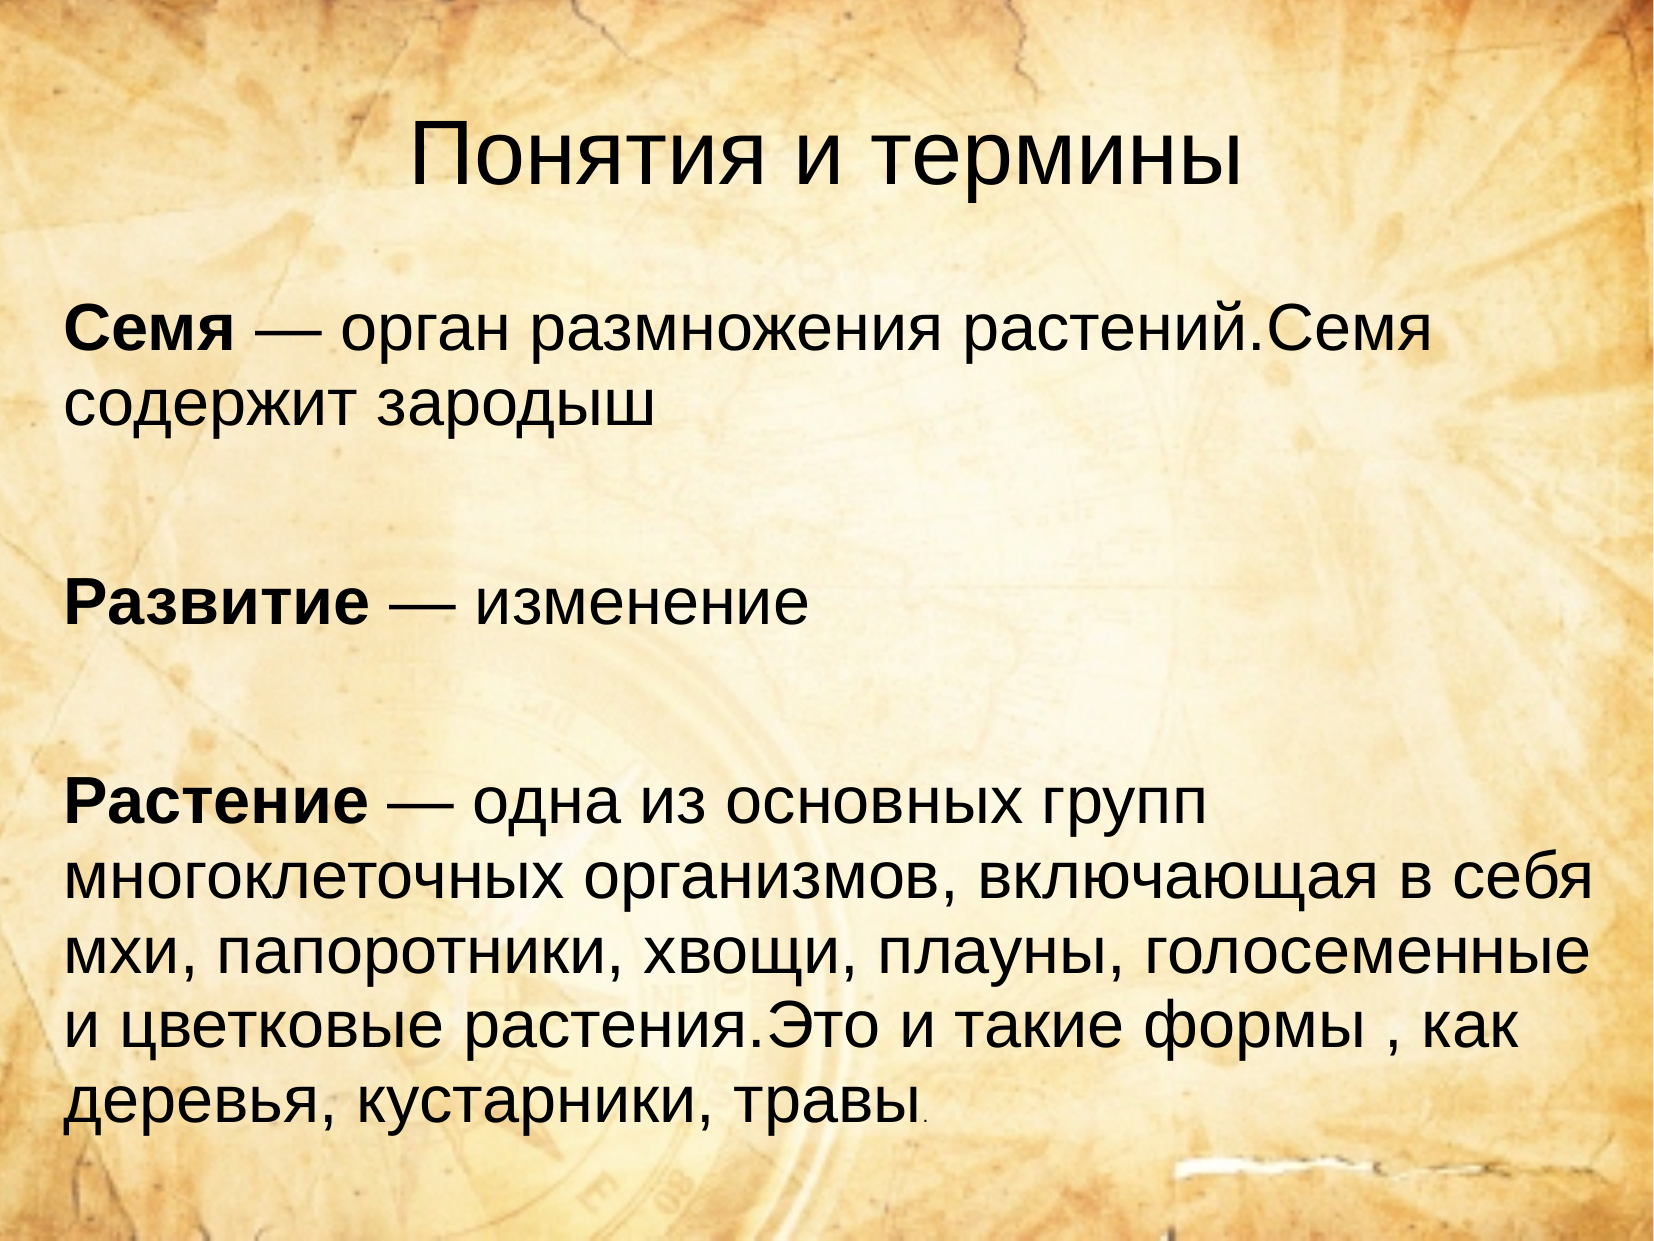

# Понятия и термины
Семя — орган размножения растений.Семя содержит зародыш
Развитие — изменение
Растение — одна из основных групп многоклеточных организмов, включающая в себя мхи, папоротники, хвощи, плауны, голосеменные и цветковые растения.Это и такие формы , как деревья, кустарники, травы.